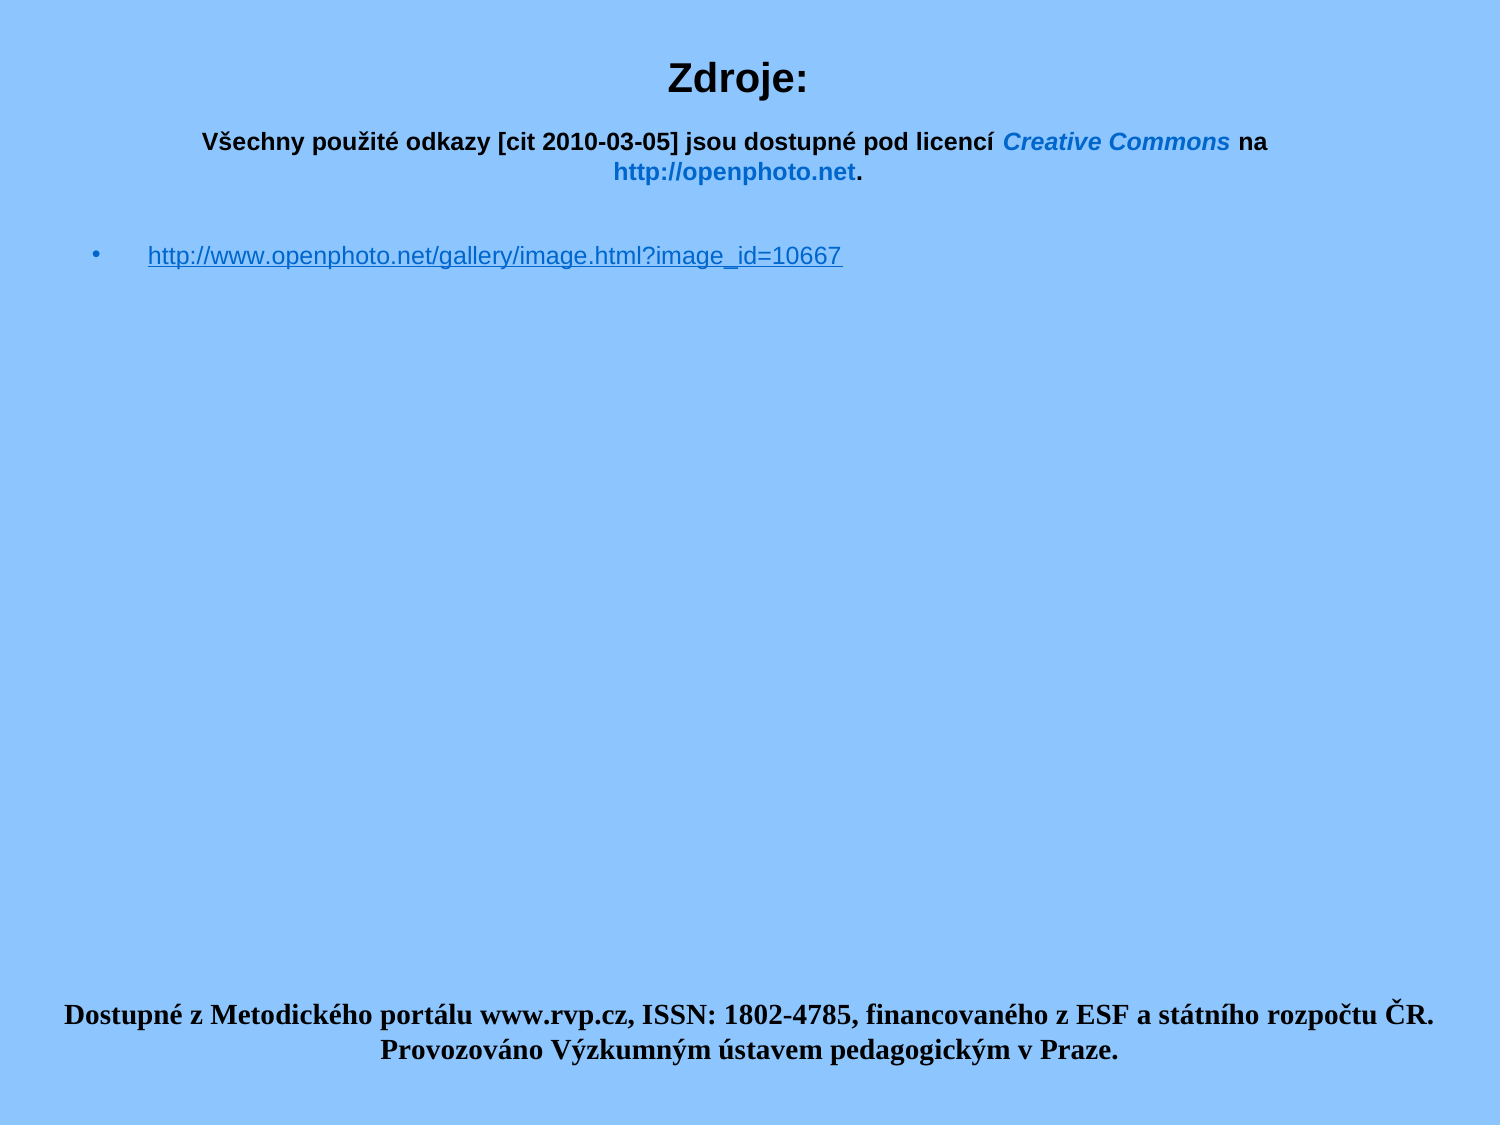

Zdroje:
Všechny použité odkazy [cit 2010-03-05] jsou dostupné pod licencí Creative Commons na http://openphoto.net.
# http://www.openphoto.net/gallery/image.html?image_id=10667
Dostupné z Metodického portálu www.rvp.cz, ISSN: 1802-4785, financovaného z ESF a státního rozpočtu ČR. Provozováno Výzkumným ústavem pedagogickým v Praze.